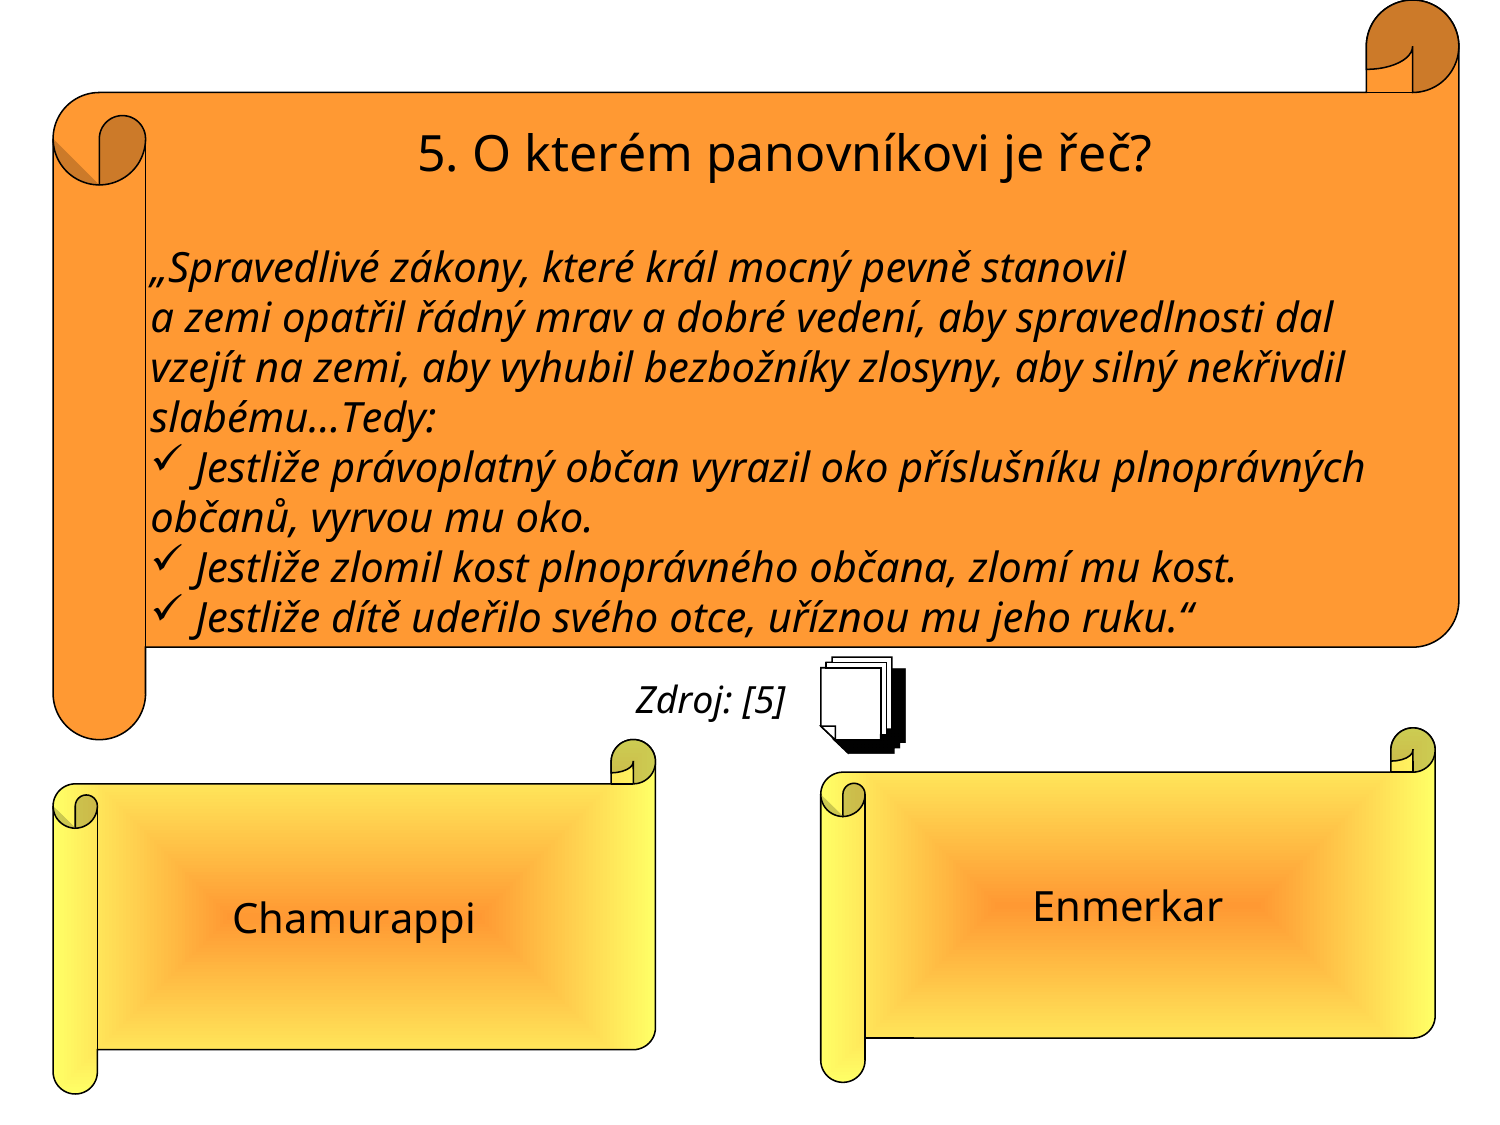

5. O kterém panovníkovi je řeč?
„Spravedlivé zákony, které král mocný pevně stanovil
a zemi opatřil řádný mrav a dobré vedení, aby spravedlnosti dal vzejít na zemi, aby vyhubil bezbožníky zlosyny, aby silný nekřivdil slabému…Tedy:
 Jestliže právoplatný občan vyrazil oko příslušníku plnoprávných občanů, vyrvou mu oko.
 Jestliže zlomil kost plnoprávného občana, zlomí mu kost.
 Jestliže dítě udeřilo svého otce, uříznou mu jeho ruku.“
Zdroj: [5]
Enmerkar
Chamurappi